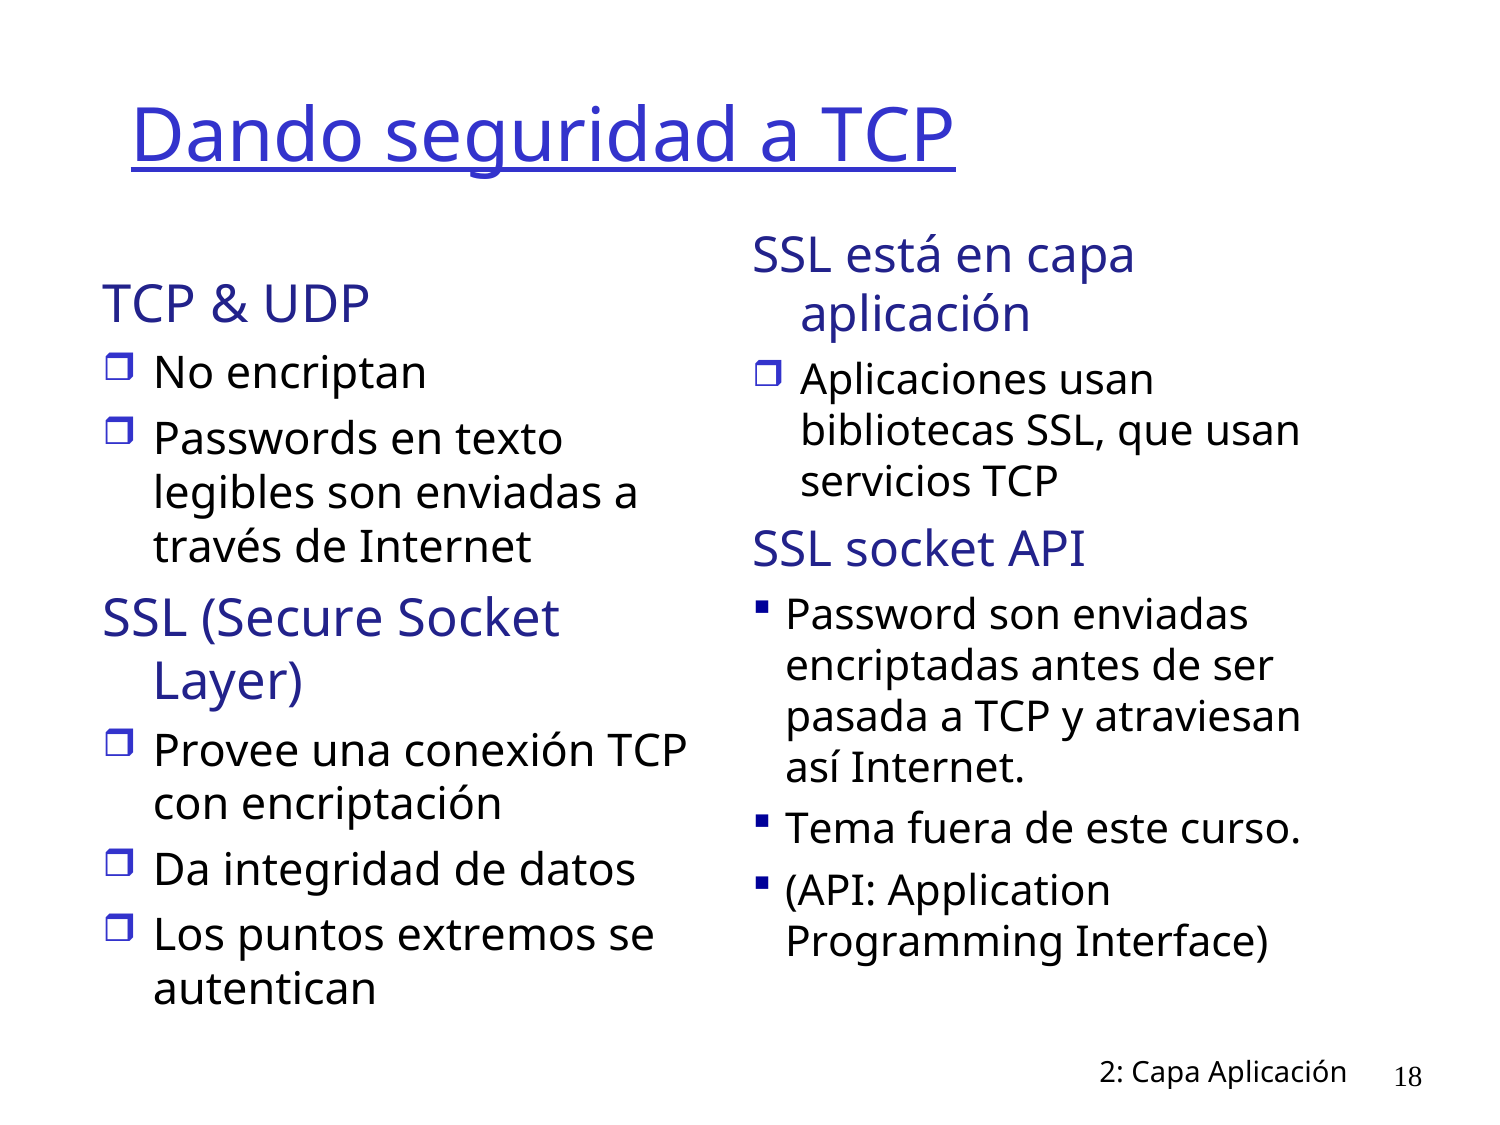

# Dando seguridad a TCP
SSL está en capa aplicación
Aplicaciones usan bibliotecas SSL, que usan servicios TCP
SSL socket API
Password son enviadas encriptadas antes de ser pasada a TCP y atraviesan así Internet.
Tema fuera de este curso.
(API: Application Programming Interface)
TCP & UDP
No encriptan
Passwords en texto legibles son enviadas a través de Internet
SSL (Secure Socket Layer)
Provee una conexión TCP con encriptación
Da integridad de datos
Los puntos extremos se autentican